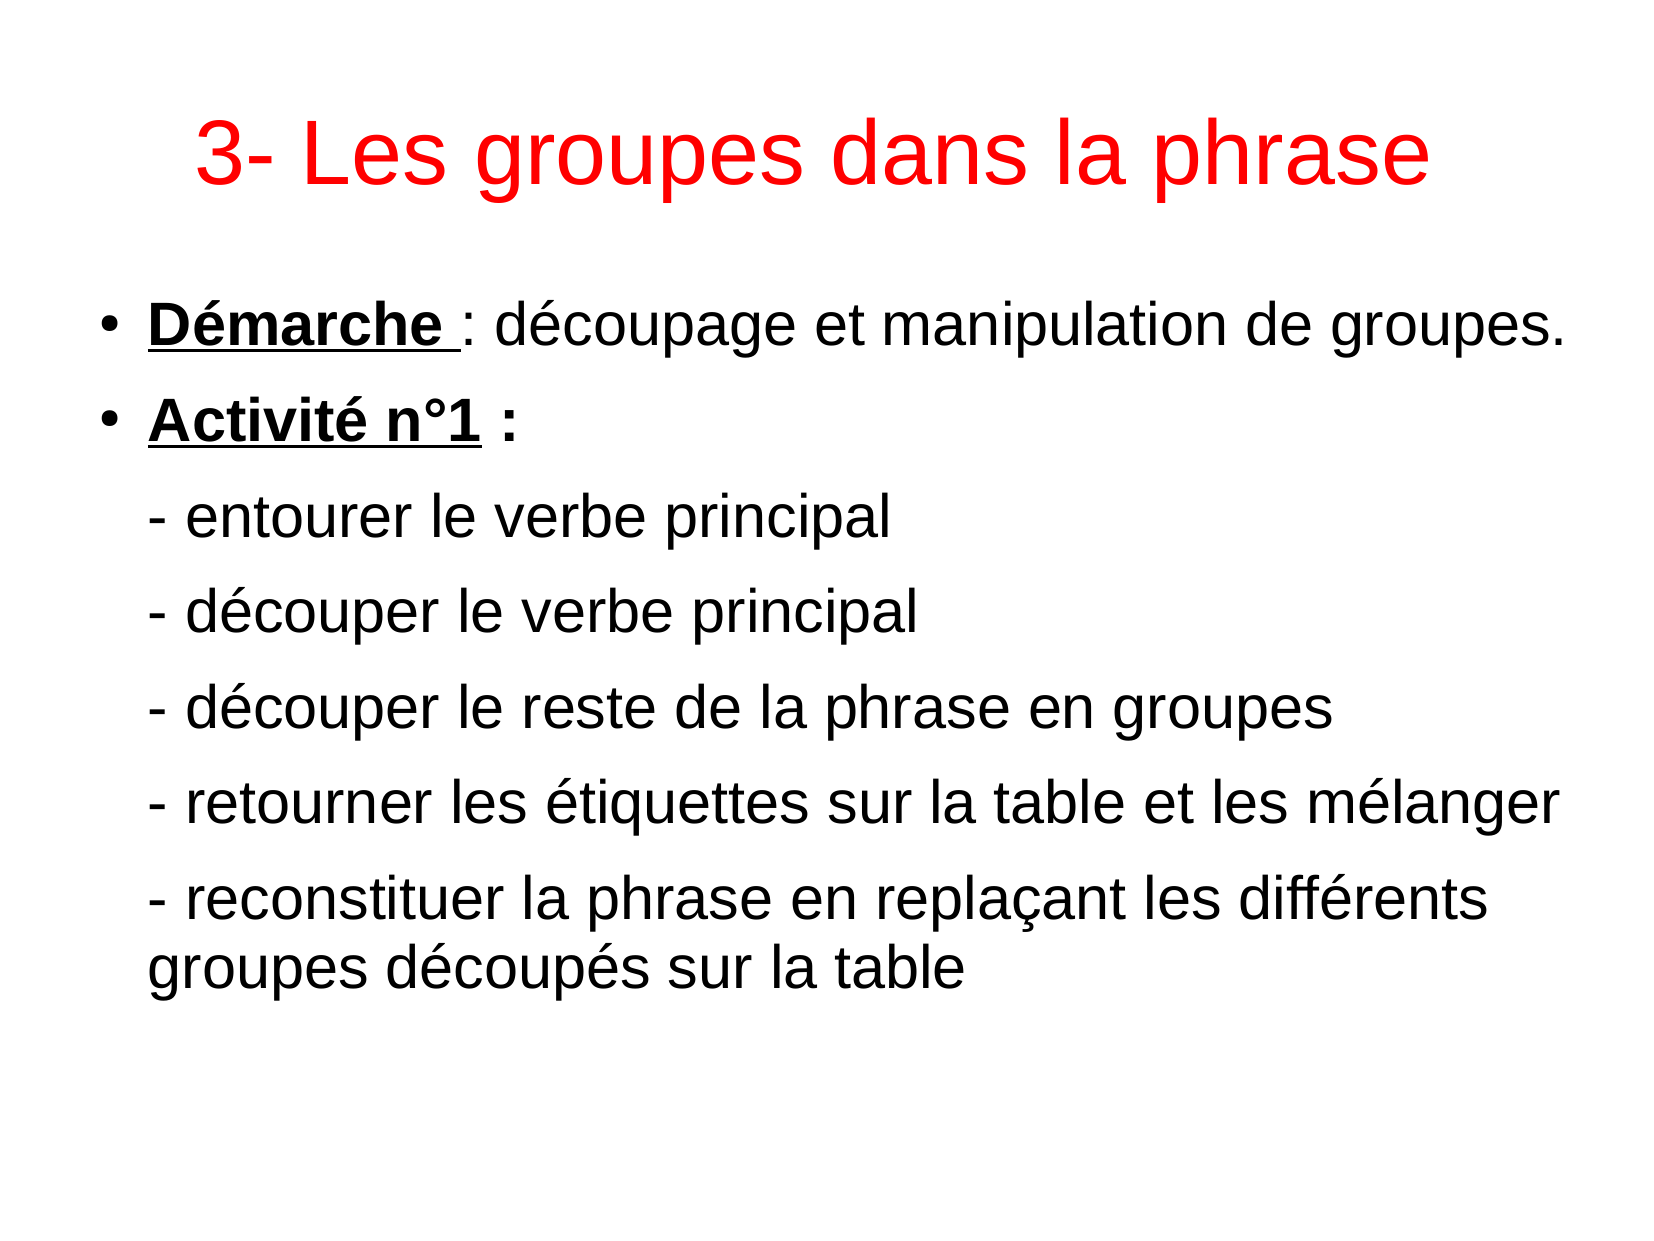

# 3- Les groupes dans la phrase
Démarche : découpage et manipulation de groupes.
Activité n°1 :
- entourer le verbe principal
- découper le verbe principal
- découper le reste de la phrase en groupes
- retourner les étiquettes sur la table et les mélanger
- reconstituer la phrase en replaçant les différents groupes découpés sur la table